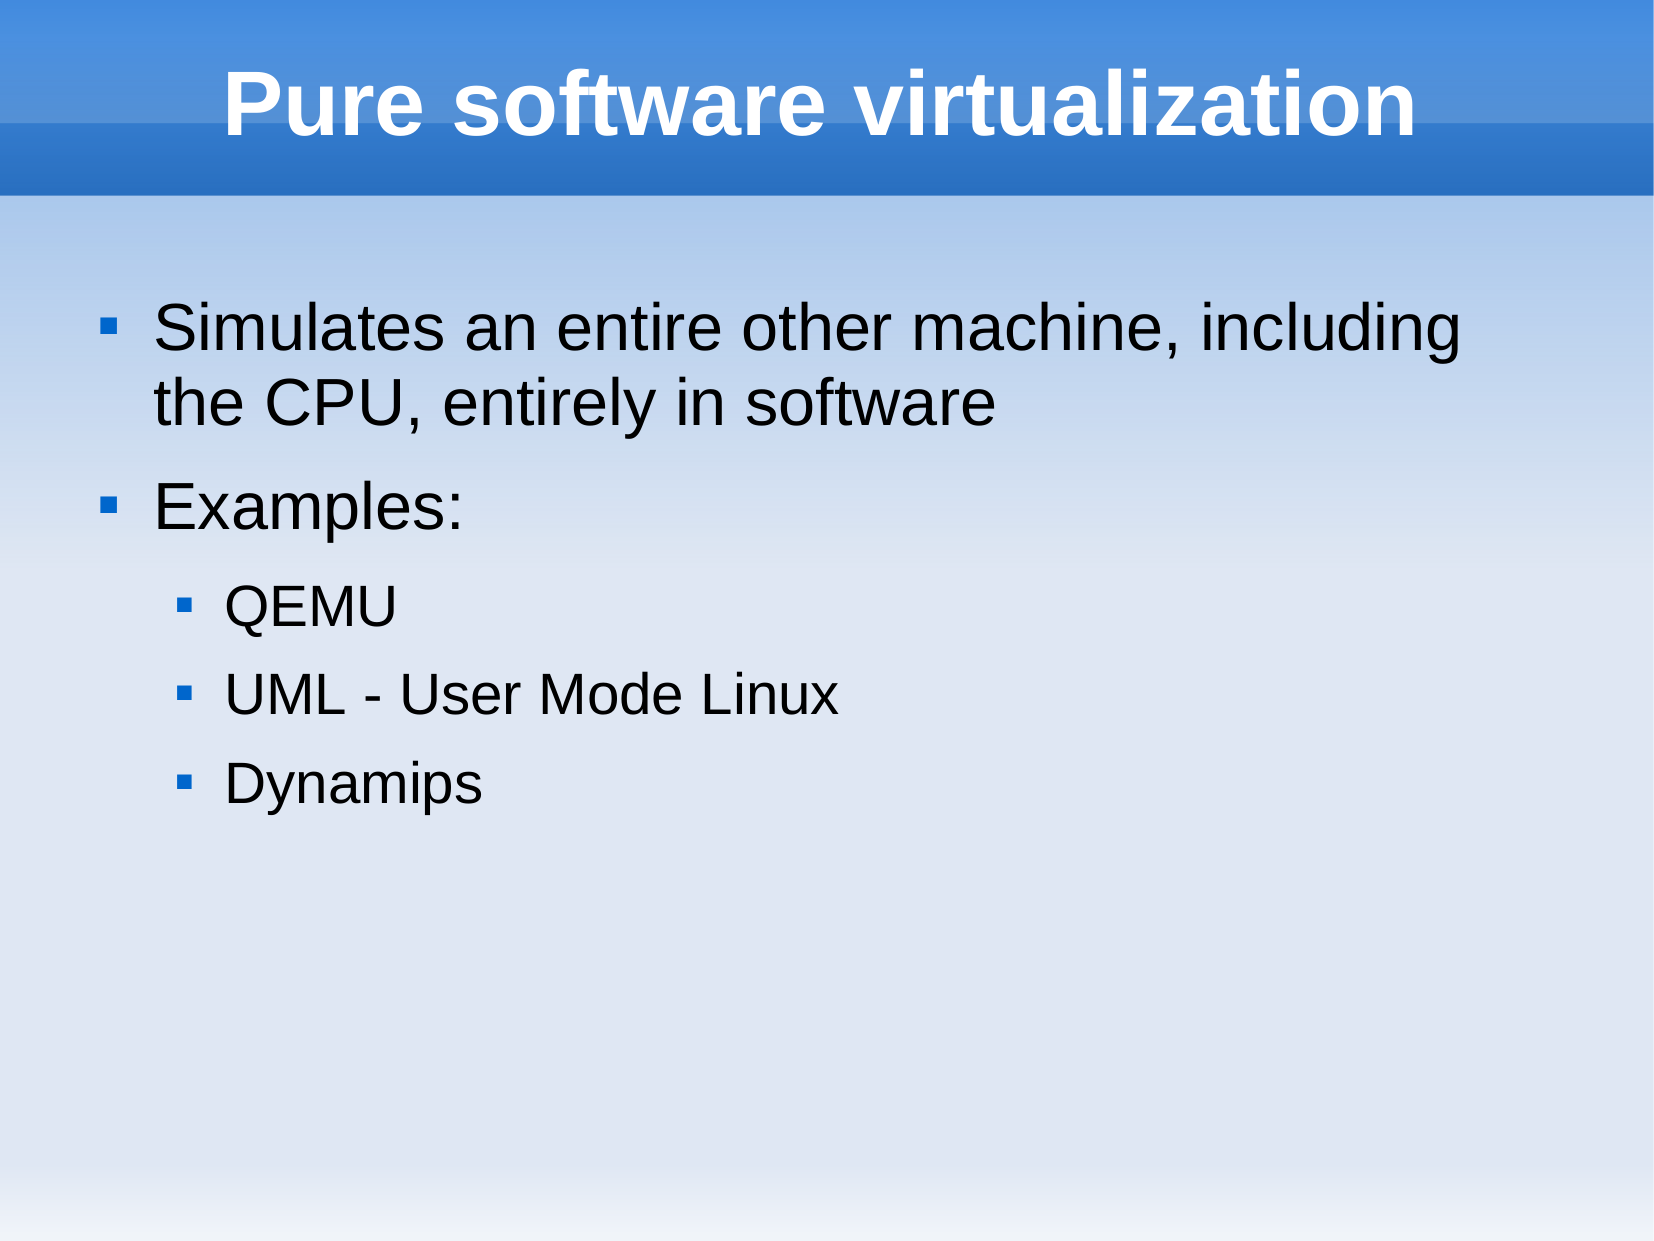

# Pure software virtualization
Simulates an entire other machine, including the CPU, entirely in software
Examples:
QEMU
UML - User Mode Linux
Dynamips